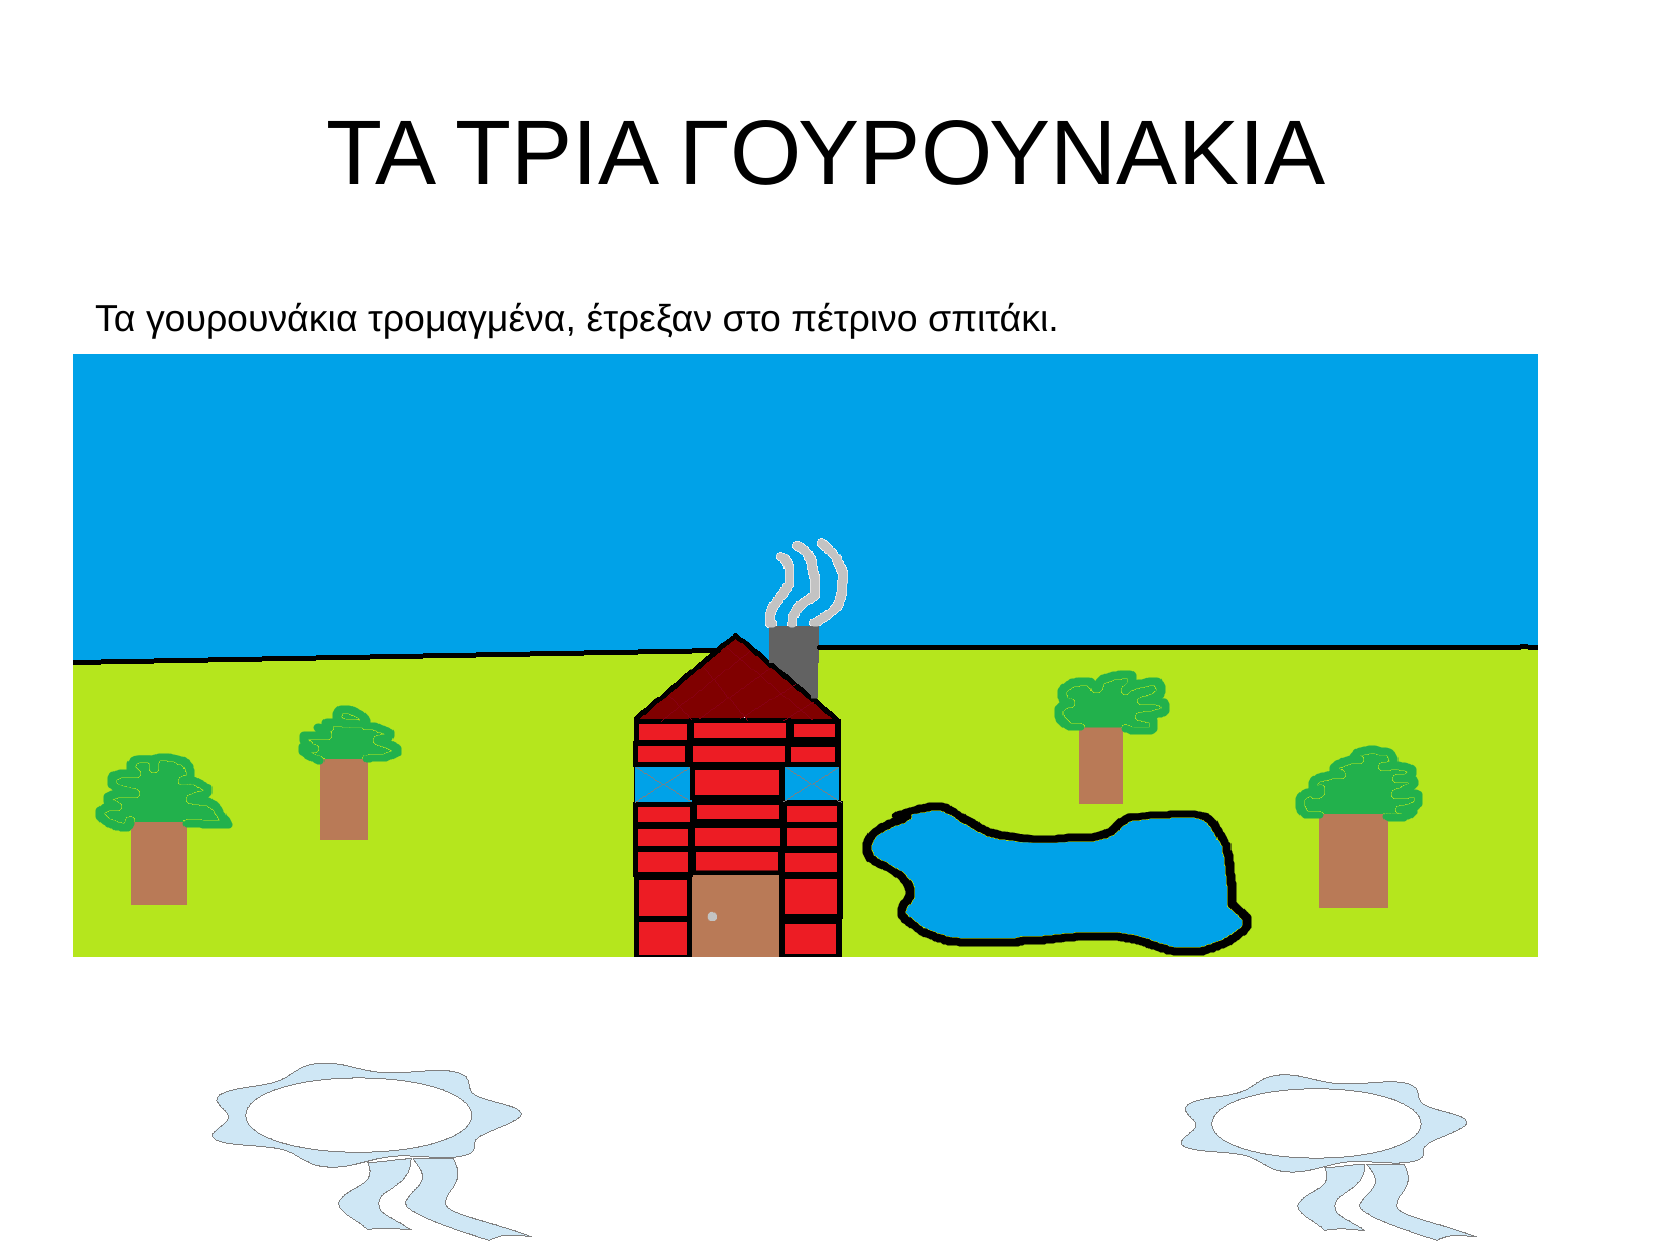

# ΤΑ ΤΡΙΑ ΓΟΥΡΟΥΝΑΚΙΑ
Τα γουρουνάκια τρομαγμένα, έτρεξαν στο πέτρινο σπιτάκι.